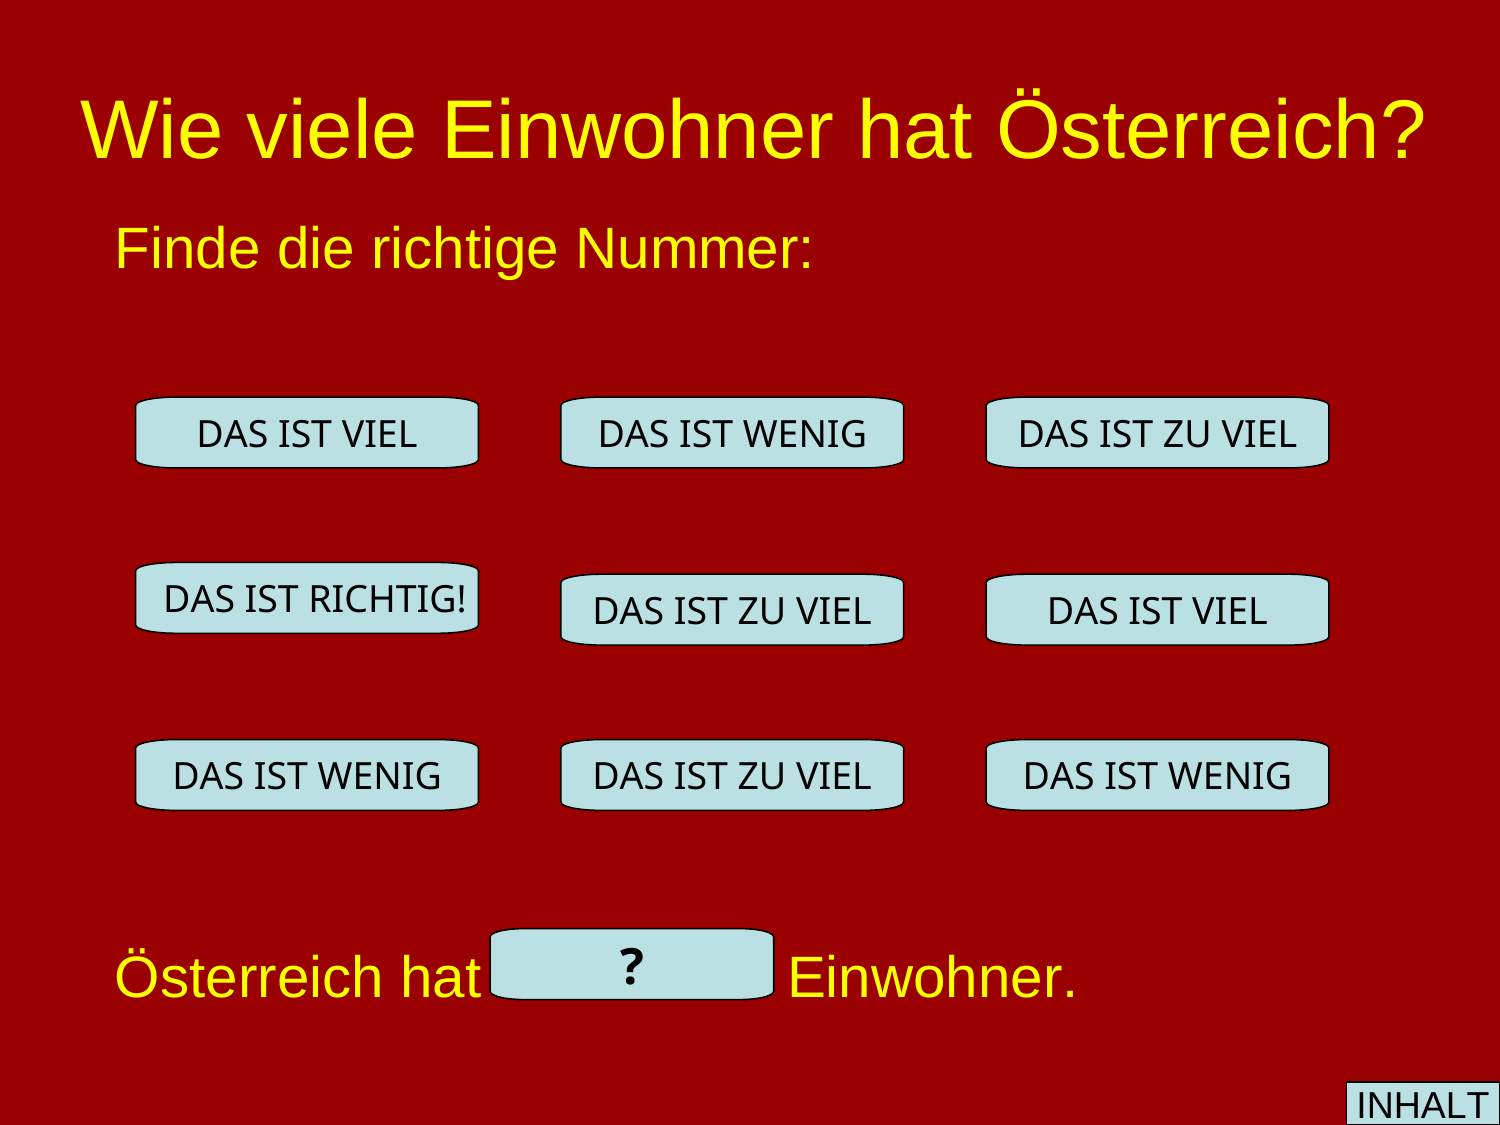

# Wie viele Einwohner hat Österreich?
Finde die richtige Nummer:
Österreich hat 8. 380 Mio Einwohner.
| 10 200 000 | 4 800 000 | 71 200 000 |
| --- | --- | --- |
| 8 380 000 | 81 850 000 | 23 000 000 |
| 3 800 000 | 33 700 000 | 5 800 000 |
DAS IST VIEL
DAS IST WENIG
DAS IST ZU VIEL
DAS IST RICHTIG!
DAS IST ZU VIEL
DAS IST VIEL
DAS IST WENIG
DAS IST ZU VIEL
DAS IST WENIG
?
INHALT